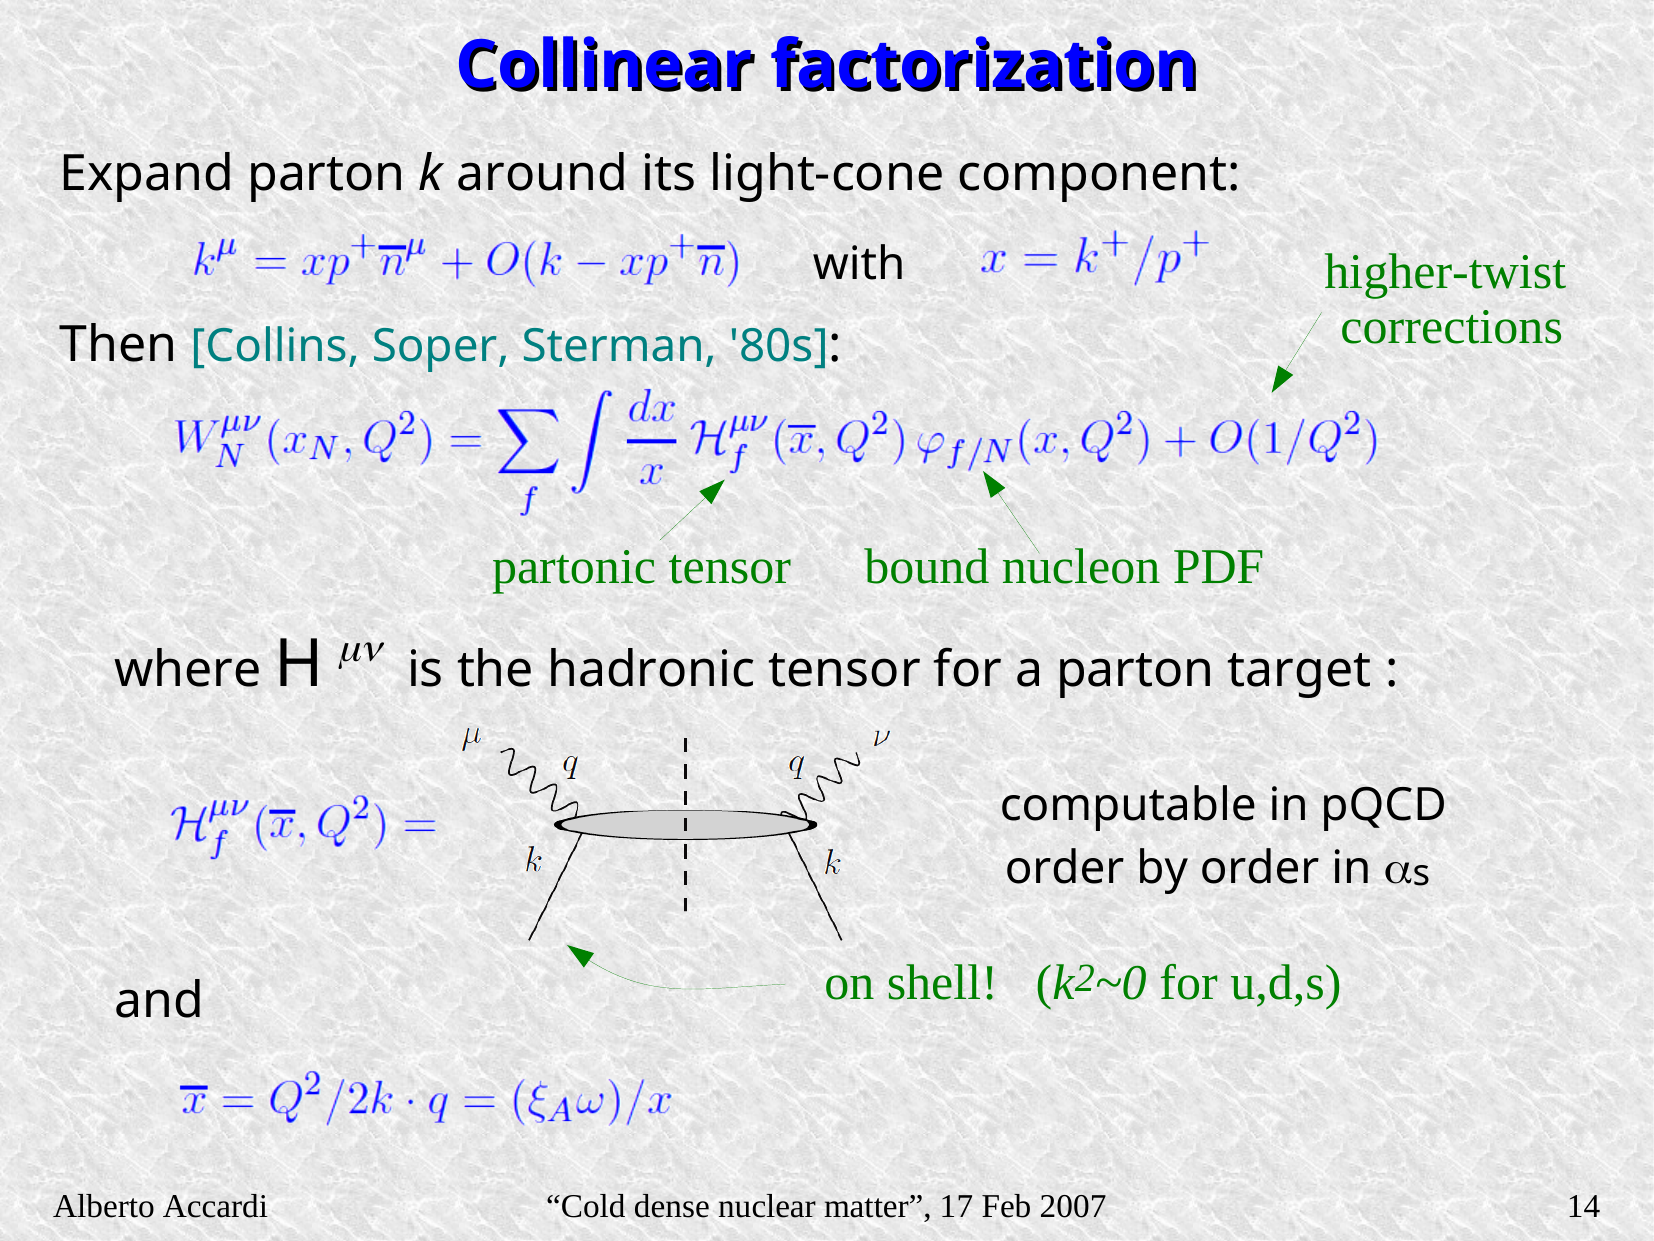

Collinear factorization
Expand parton k around its light-cone component:
with
higher-twist
corrections
partonic tensor
bound nucleon PDF
Then [Collins, Soper, Sterman, '80s]:
where H mn is the hadronic tensor for a parton target :
computable in pQCD
order by order in as
on shell! (k2~0 for u,d,s)
and
Alberto Accardi
Padova U.
14